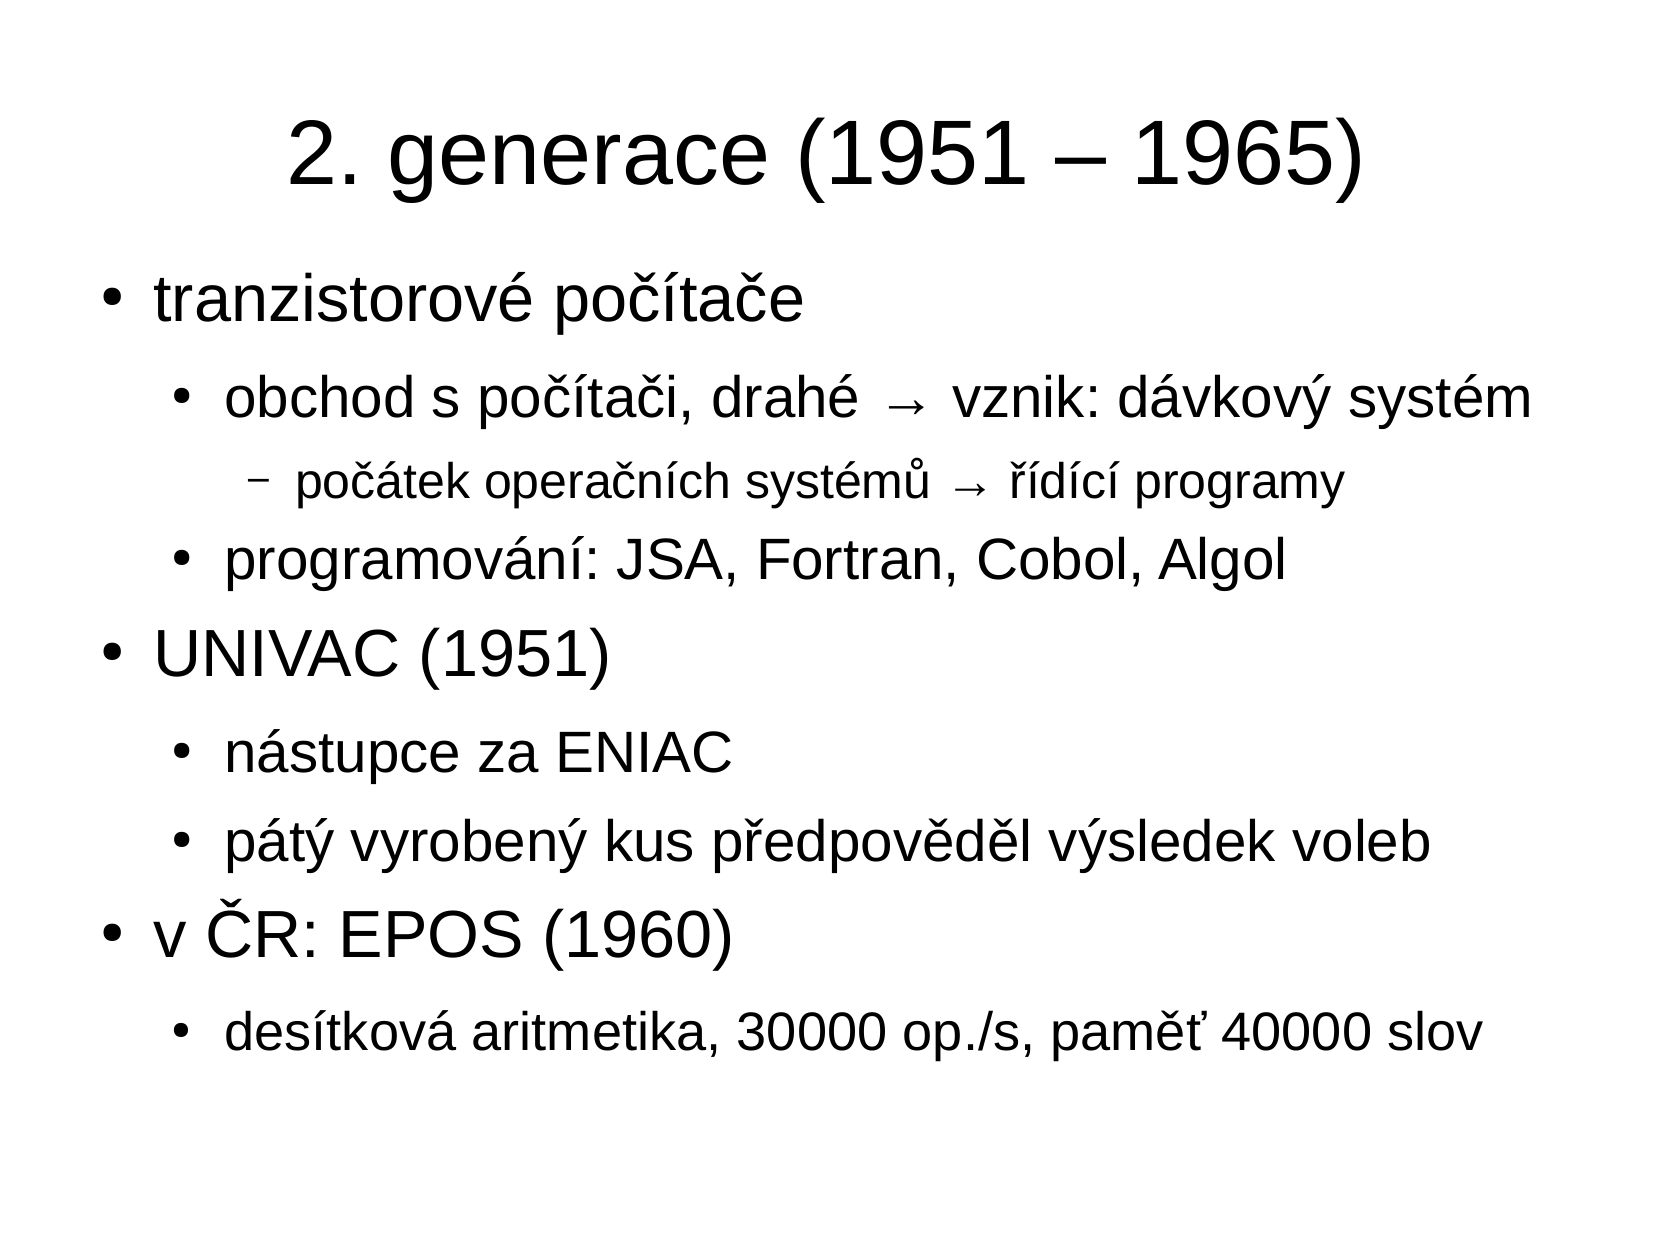

# 2. generace (1951 – 1965)
tranzistorové počítače
obchod s počítači, drahé → vznik: dávkový systém
počátek operačních systémů → řídící programy
programování: JSA, Fortran, Cobol, Algol
UNIVAC (1951)
nástupce za ENIAC
pátý vyrobený kus předpověděl výsledek voleb
v ČR: EPOS (1960)
desítková aritmetika, 30000 op./s, paměť 40000 slov